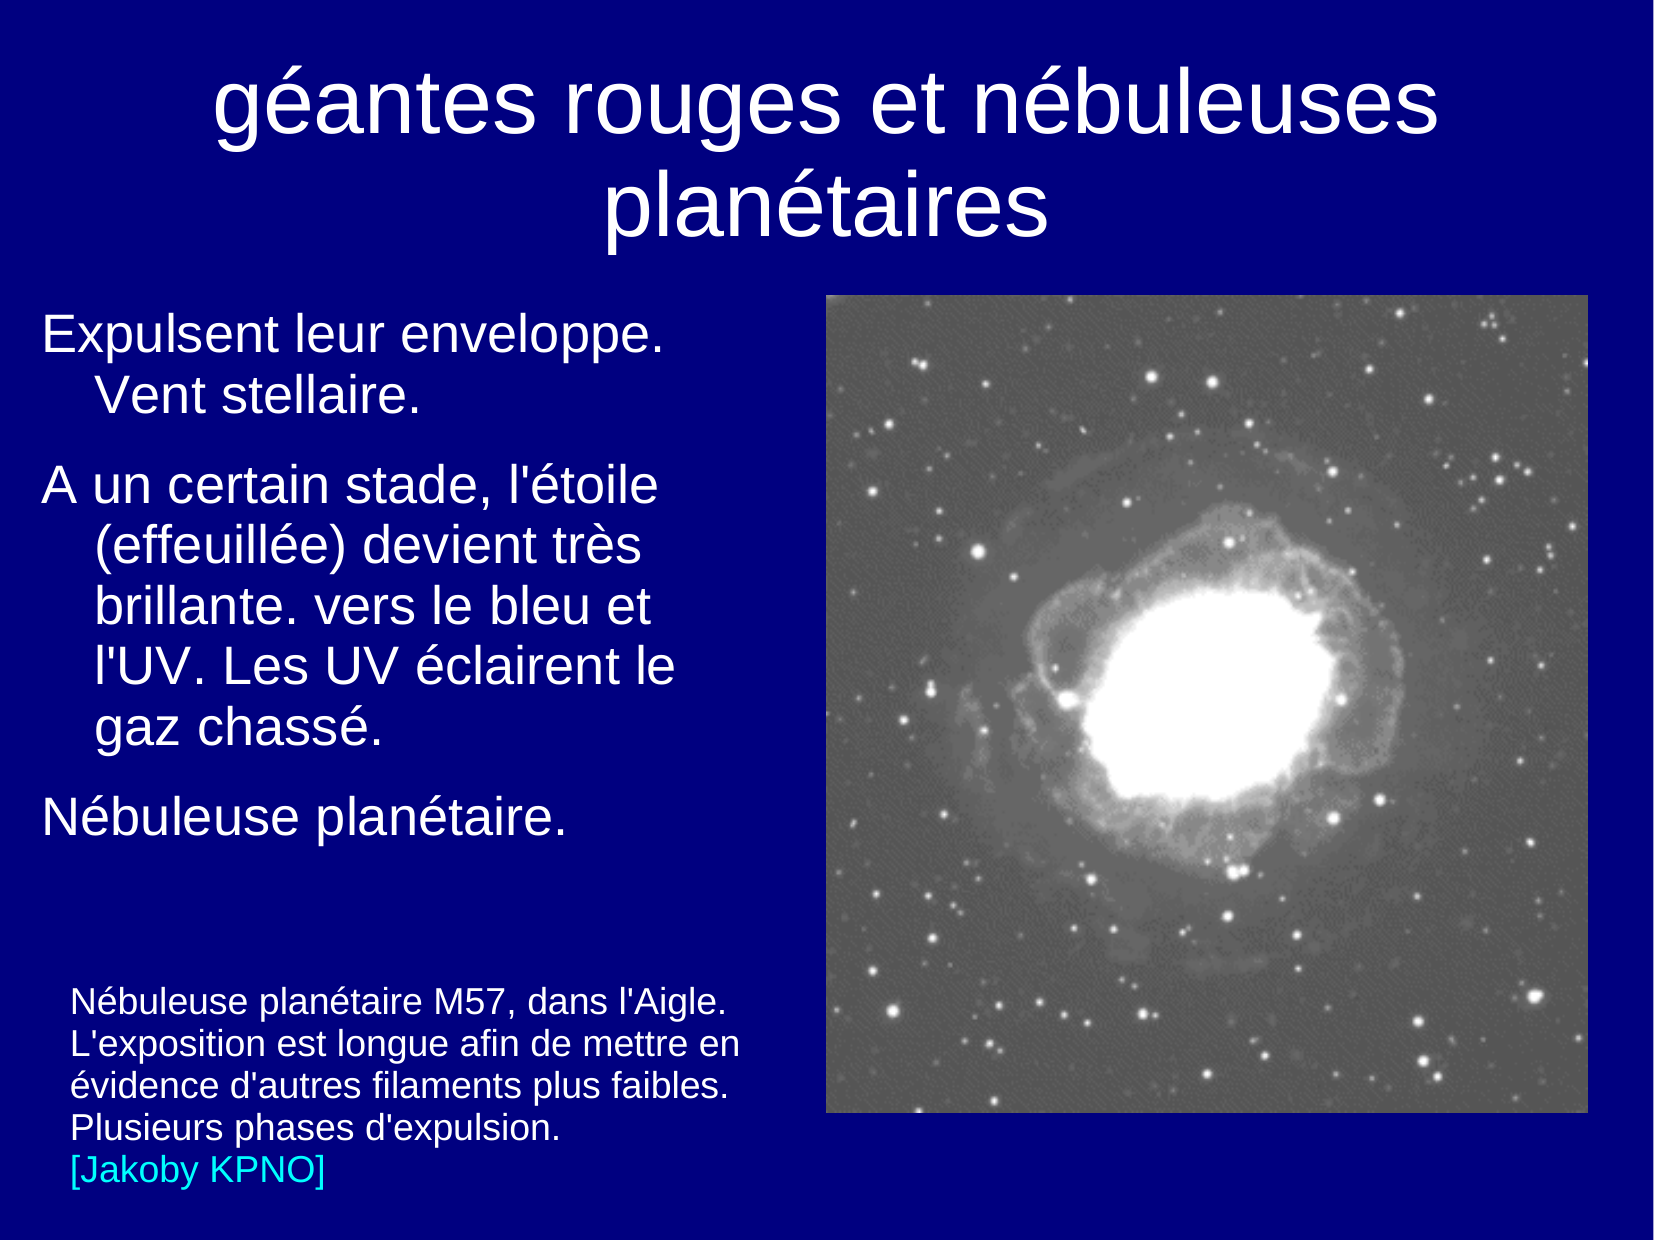

# géantes rouges et nébuleuses planétaires
Expulsent leur enveloppe. Vent stellaire.
A un certain stade, l'étoile (effeuillée) devient très brillante. vers le bleu et l'UV. Les UV éclairent le gaz chassé.
Nébuleuse planétaire.
Nébuleuse planétaire M57, dans l'Aigle.
L'exposition est longue afin de mettre en
évidence d'autres filaments plus faibles.
Plusieurs phases d'expulsion.
[Jakoby KPNO]